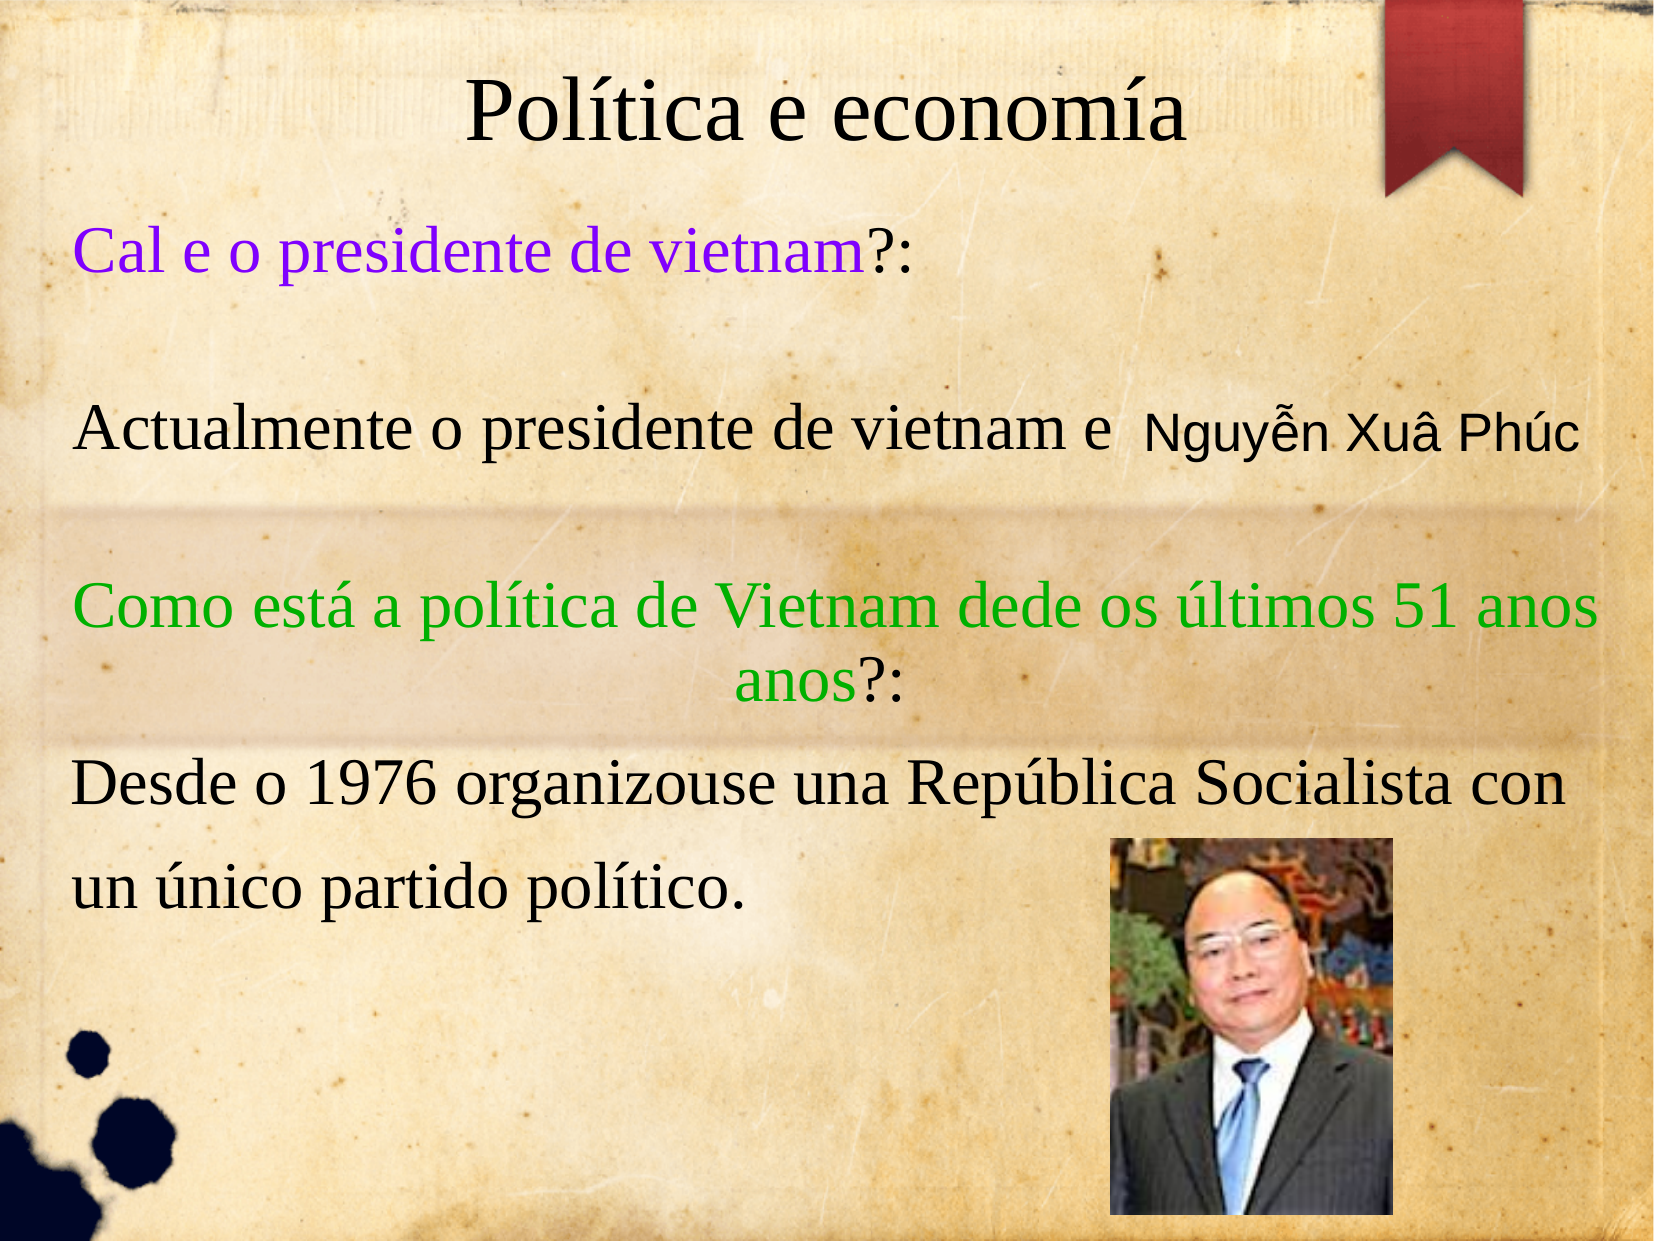

# Política e economía
Cal e o presidente de vietnam?:
Actualmente o presidente de vietnam e
Como está a política de Vietnam dede os últimos 51 anos anos?:
Desde o 1976 organizouse una República Socialista con
un único partido político.
Nguyễn Xuâ Phúc